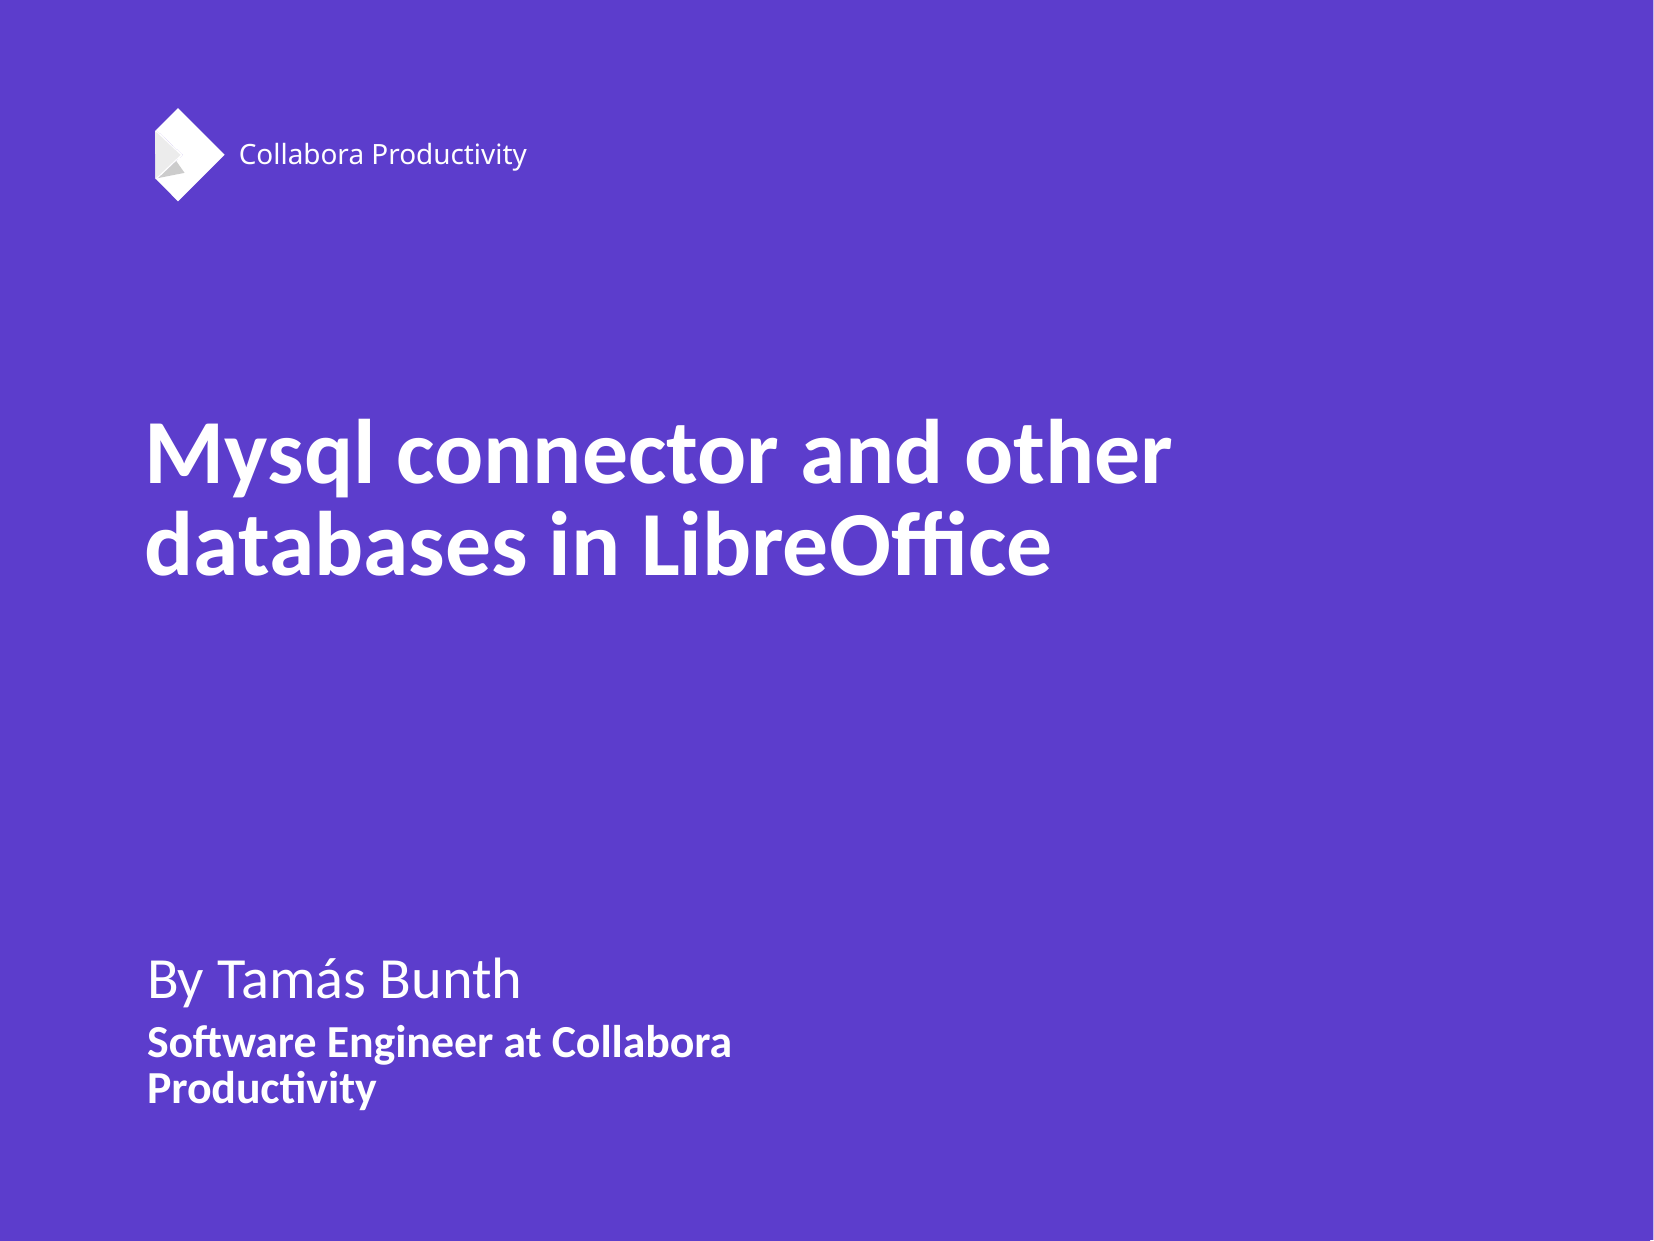

Mysql connector and other databases in LibreOffice
By Tamás Bunth
Software Engineer at Collabora Productivity